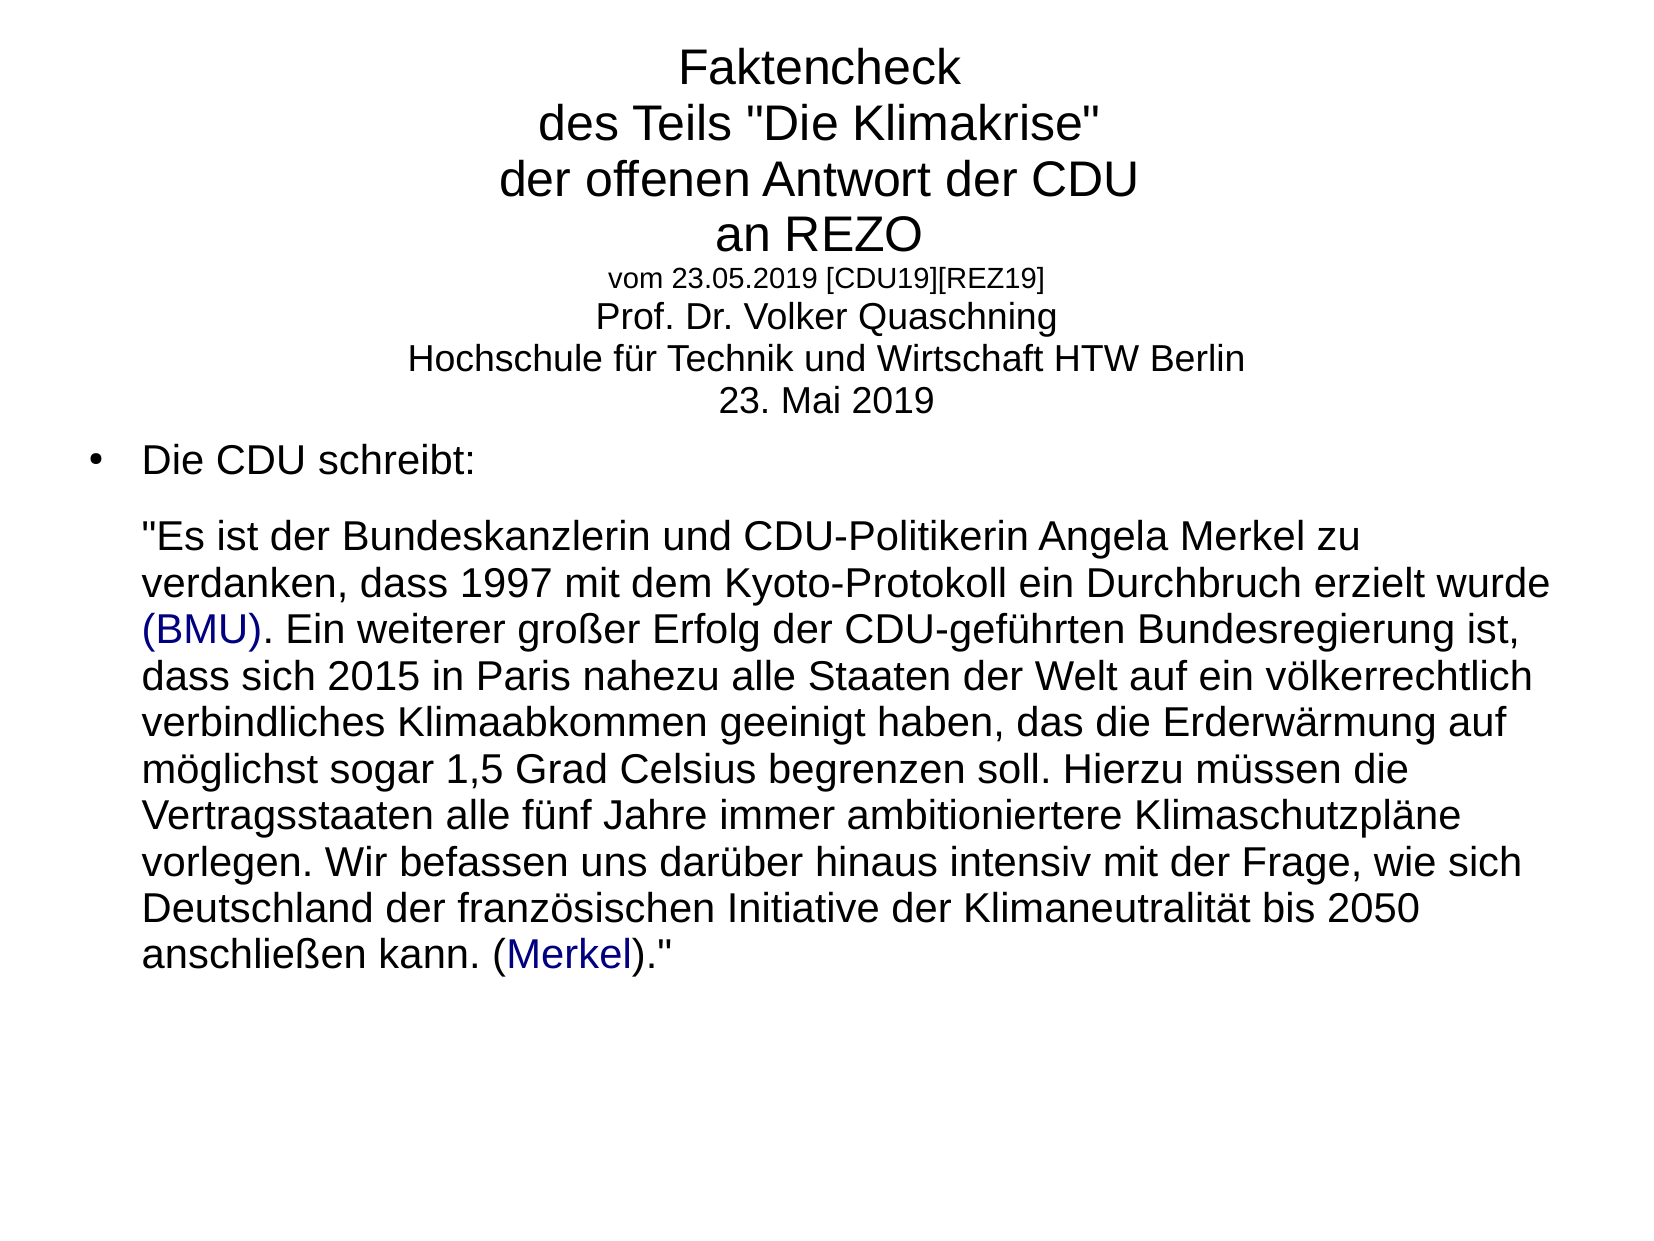

# Faktencheck des Teils "Die Klimakrise" der offenen Antwort der CDU an REZO vom 23.05.2019 [CDU19][REZ19] Prof. Dr. Volker Quaschning Hochschule für Technik und Wirtschaft HTW Berlin 23. Mai 2019
Die CDU schreibt:
"Es ist der Bundeskanzlerin und CDU-Politikerin Angela Merkel zu verdanken, dass 1997 mit dem Kyoto-Protokoll ein Durchbruch erzielt wurde (BMU). Ein weiterer großer Erfolg der CDU-geführten Bundesregierung ist, dass sich 2015 in Paris nahezu alle Staaten der Welt auf ein völkerrechtlich verbindliches Klimaabkommen geeinigt haben, das die Erderwärmung auf möglichst sogar 1,5 Grad Celsius begrenzen soll. Hierzu müssen die Vertragsstaaten alle fünf Jahre immer ambitioniertere Klimaschutzpläne vorlegen. Wir befassen uns darüber hinaus intensiv mit der Frage, wie sich Deutschland der französischen Initiative der Klimaneutralität bis 2050 anschließen kann. (Merkel)."